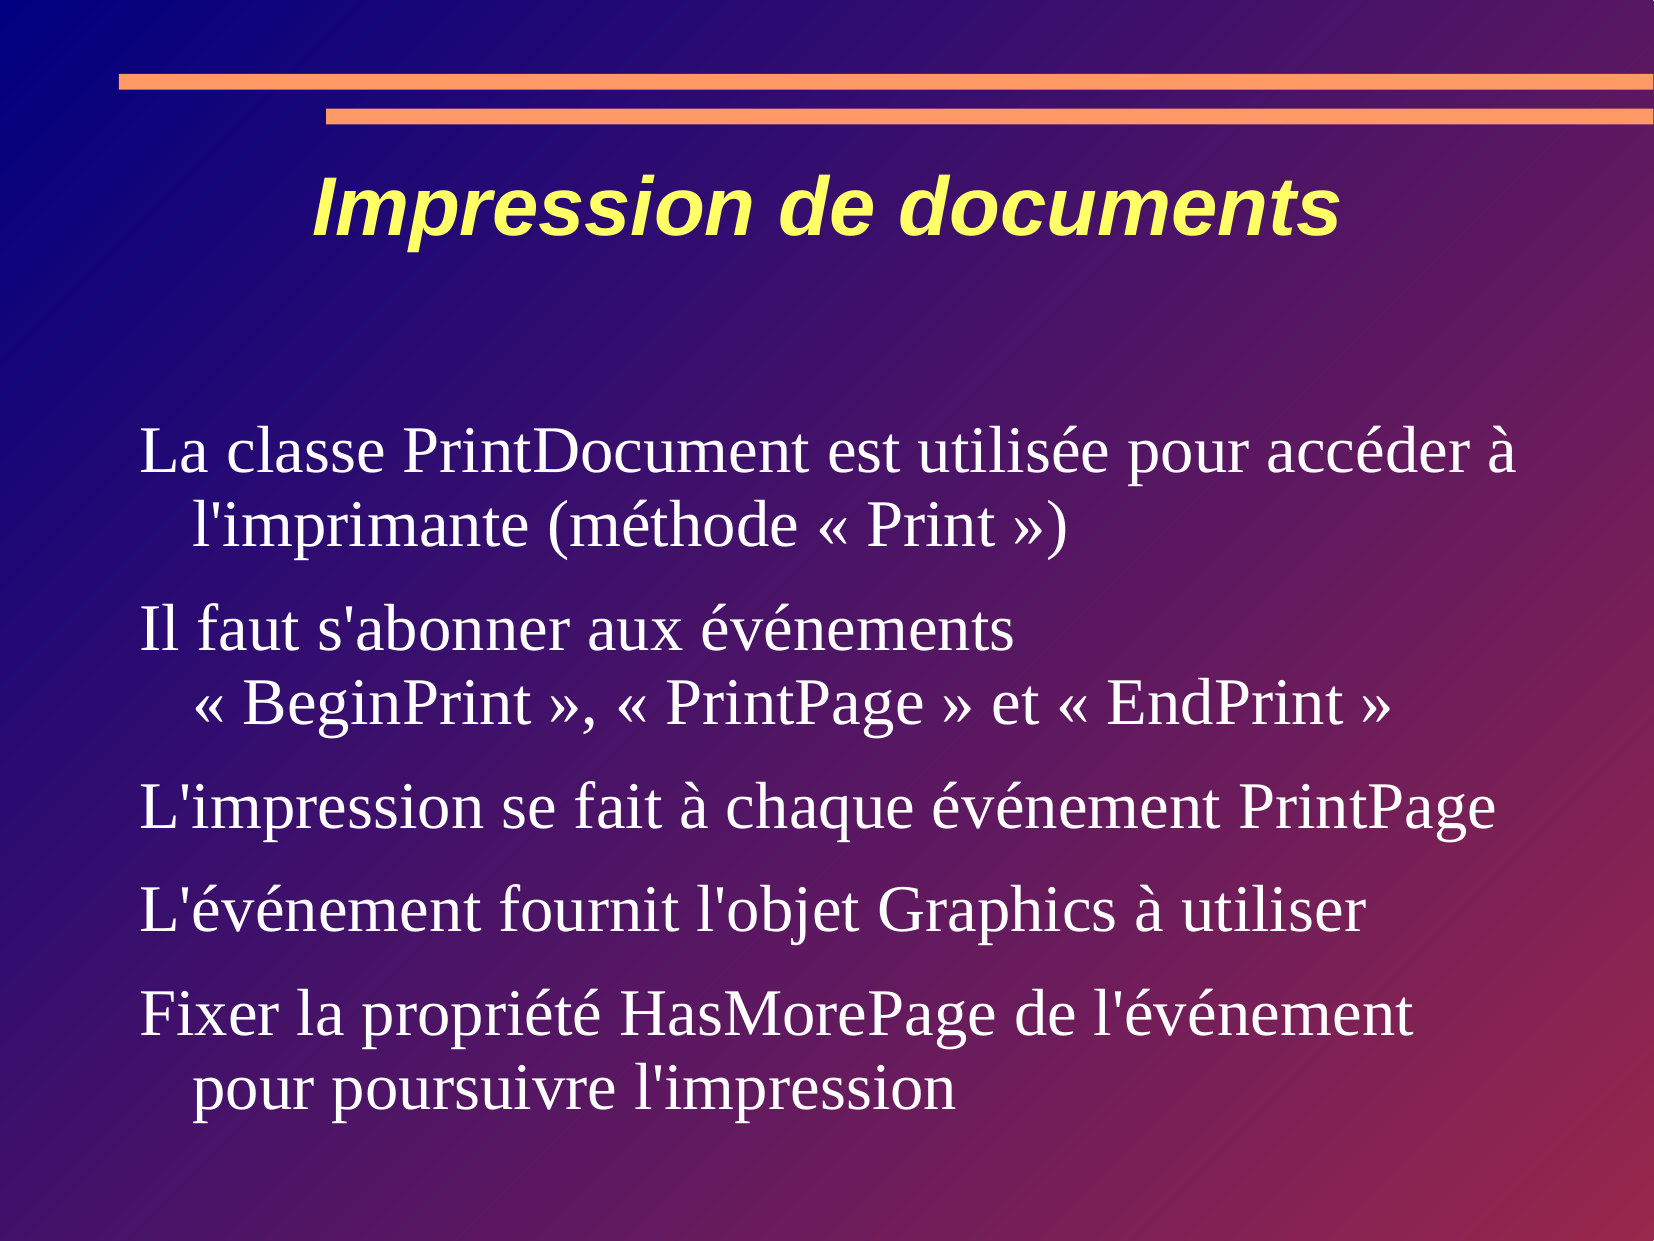

# Impression de documents
La classe PrintDocument est utilisée pour accéder à l'imprimante (méthode « Print »)
Il faut s'abonner aux événements
« BeginPrint », « PrintPage » et « EndPrint »
L'impression se fait à chaque événement PrintPage
L'événement fournit l'objet Graphics à utiliser
Fixer la propriété HasMorePage de l'événement
pour poursuivre l'impression